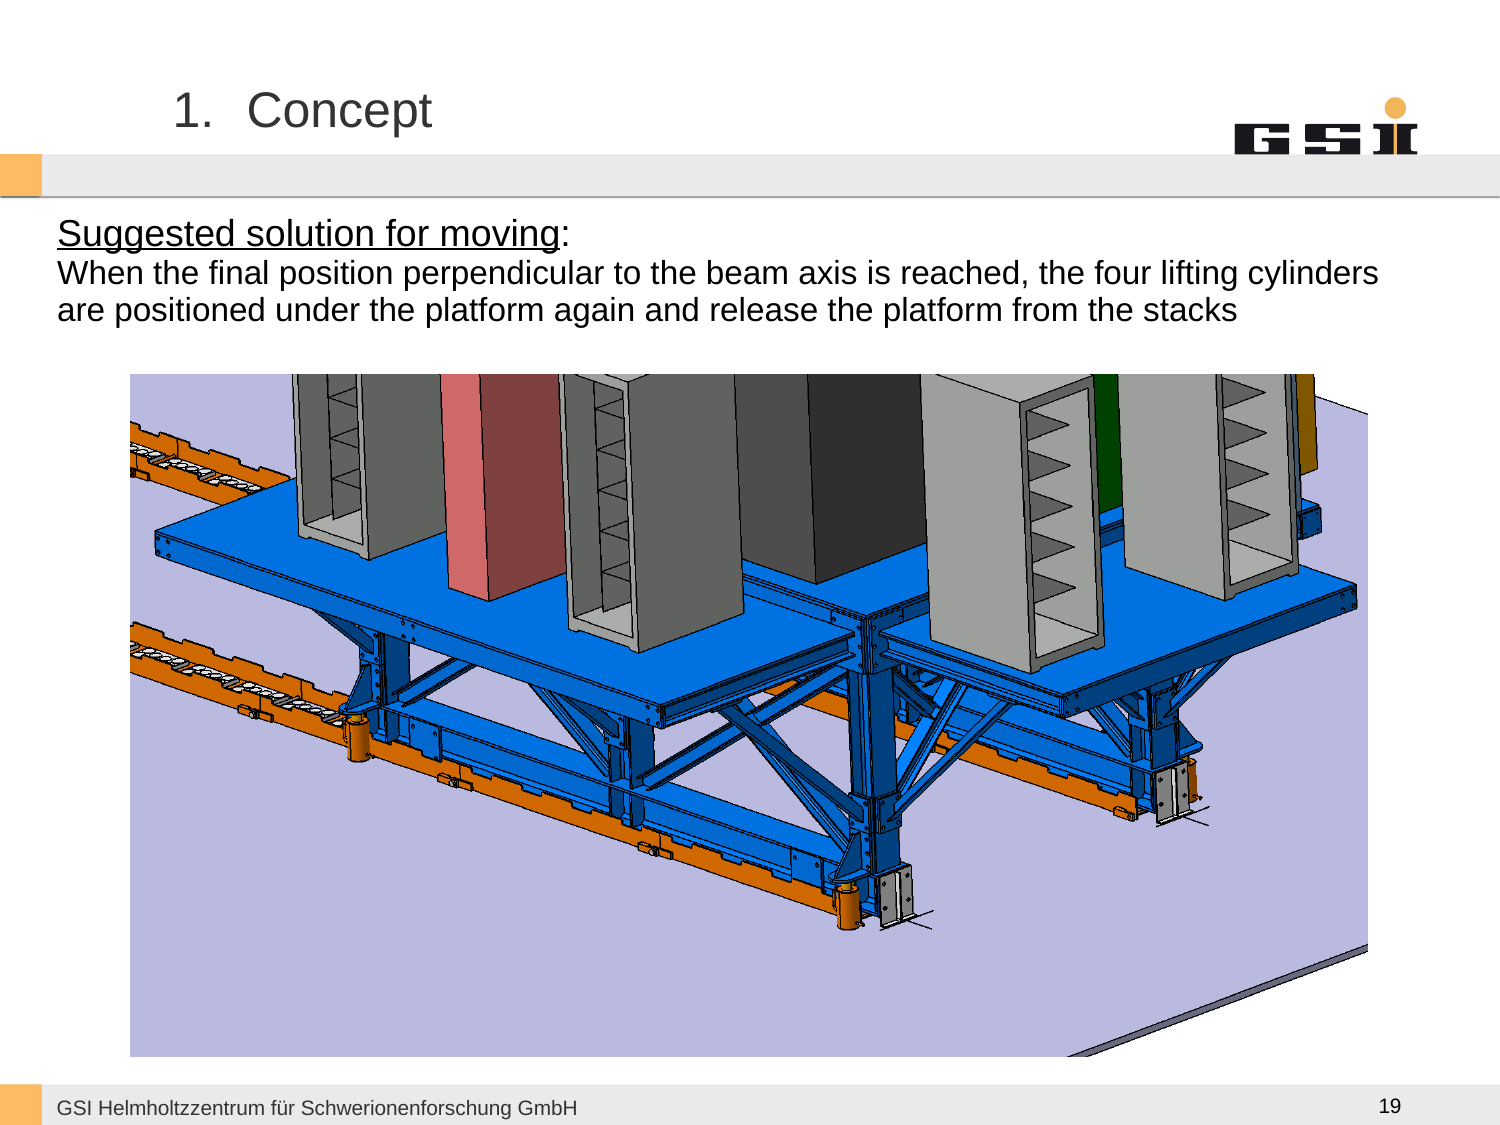

# 1.	Concept
Suggested solution for moving:
When the final position perpendicular to the beam axis is reached, the four lifting cylinders
are positioned under the platform again and release the platform from the stacks